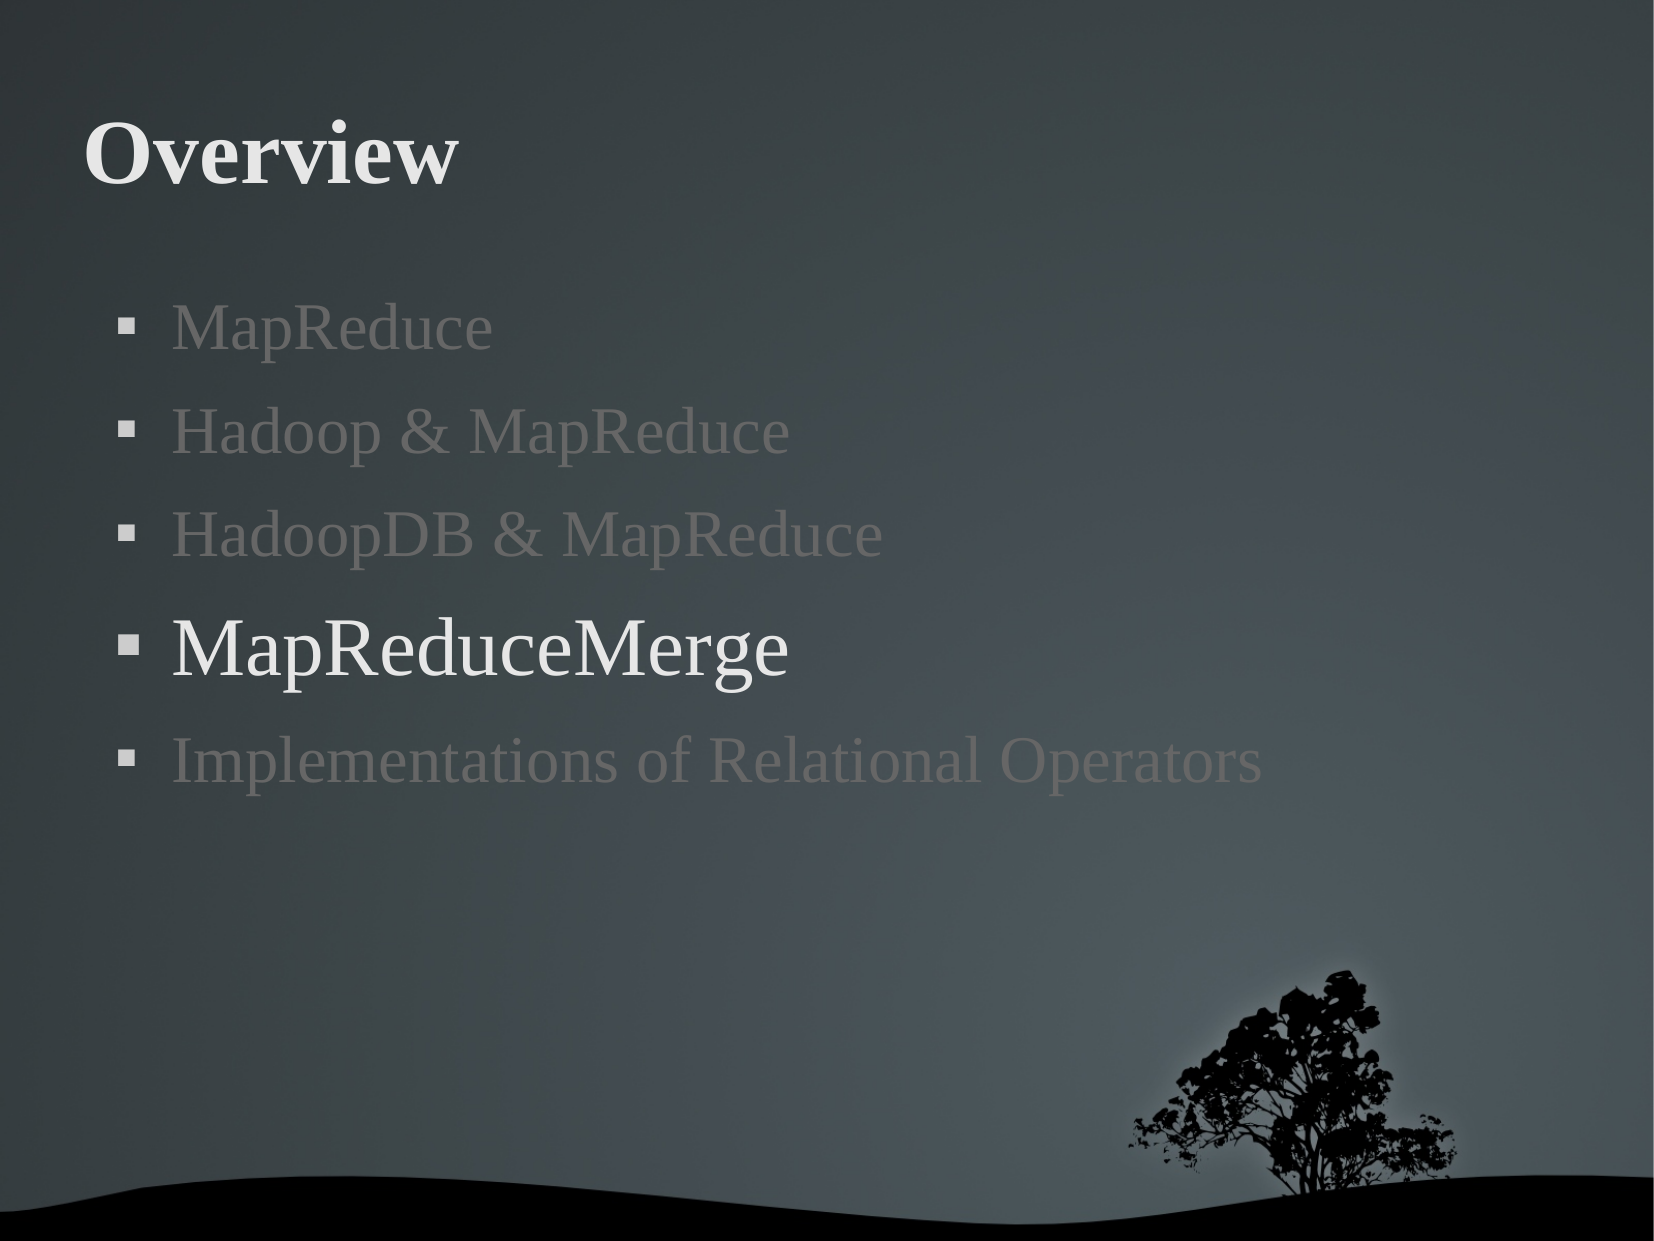

# Overview
MapReduce
Hadoop & MapReduce
HadoopDB & MapReduce
MapReduceMerge
Implementations of Relational Operators